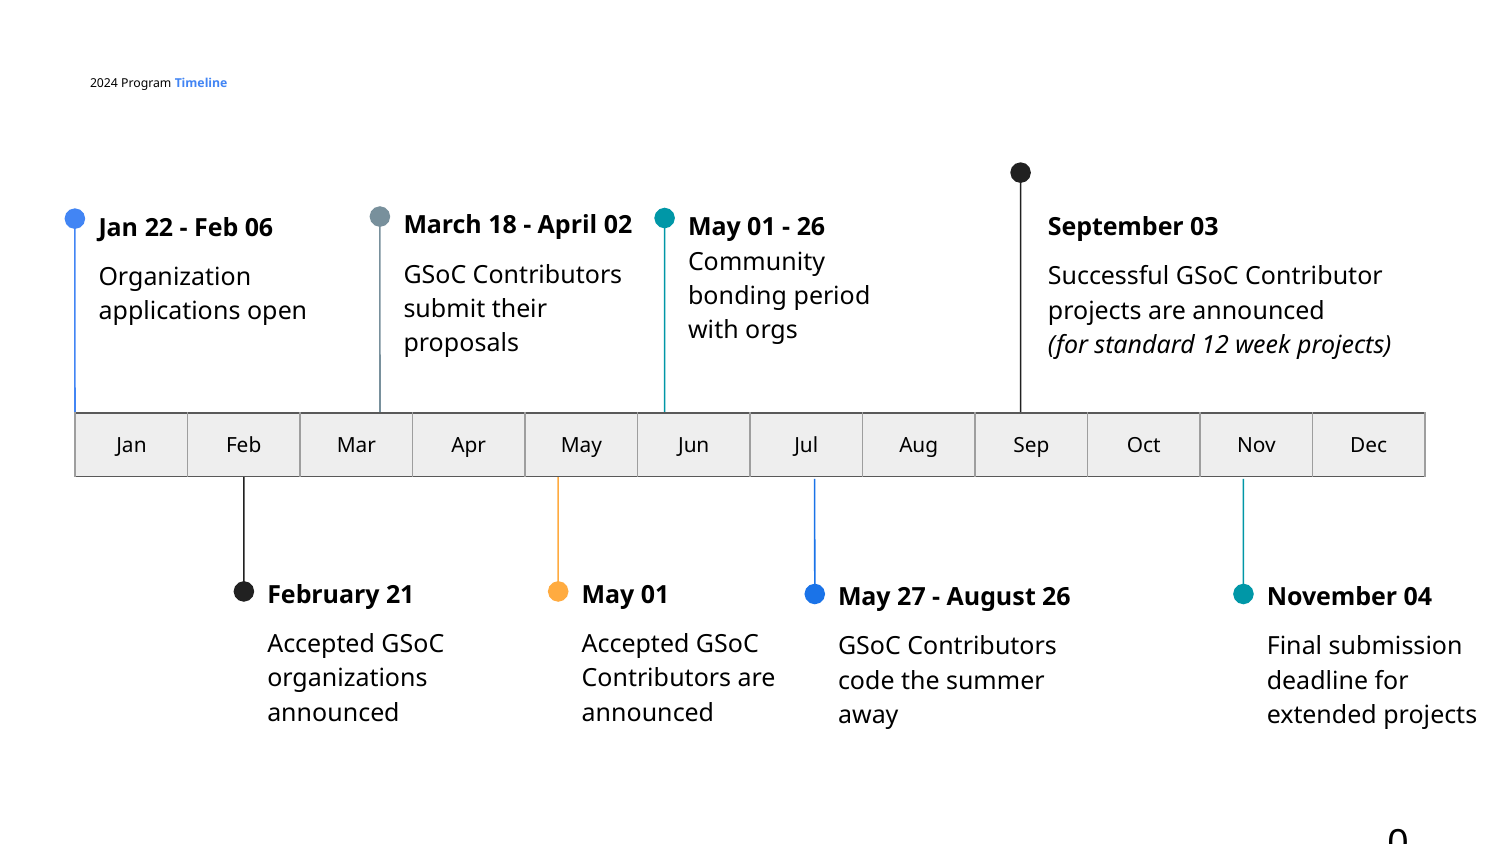

# 2024 Program Timeline
March 18 - April 02
GSoC Contributors submit their proposals
Brief description of milestone goes here. Feel free to add emphasis copy when needed.
May 01 - 26 Community bonding period with orgs
Brief description of milestone goes here. Feel free to add emphasis copy when needed.
September 03
Successful GSoC Contributor projects are announced
(for standard 12 week projects)
Brief description of milestone goes here. Feel free to add emphasis copy when needed.
Jan 22 - Feb 06
Organization applications open
Brief description of milestone goes here. Feel free to add emphasis copy when needed.
| Jan | Feb | Mar | Apr | May | Jun | Jul | Aug | Sep | Oct | Nov | Dec |
| --- | --- | --- | --- | --- | --- | --- | --- | --- | --- | --- | --- |
February 21
Accepted GSoC organizations announced
Brief description of milestone goes hee. Feel free to add emphasis copy when needed.
May 01
Accepted GSoC Contributors are announced
May 27 - August 26
GSoC Contributors code the summer away
Brief description of milestone goes here. Feel free to add emphasis copy when needed.
November 04
Final submission deadline for extended projects
Brief description of milestone goes here. Feel free to add emphasis copy when needed.